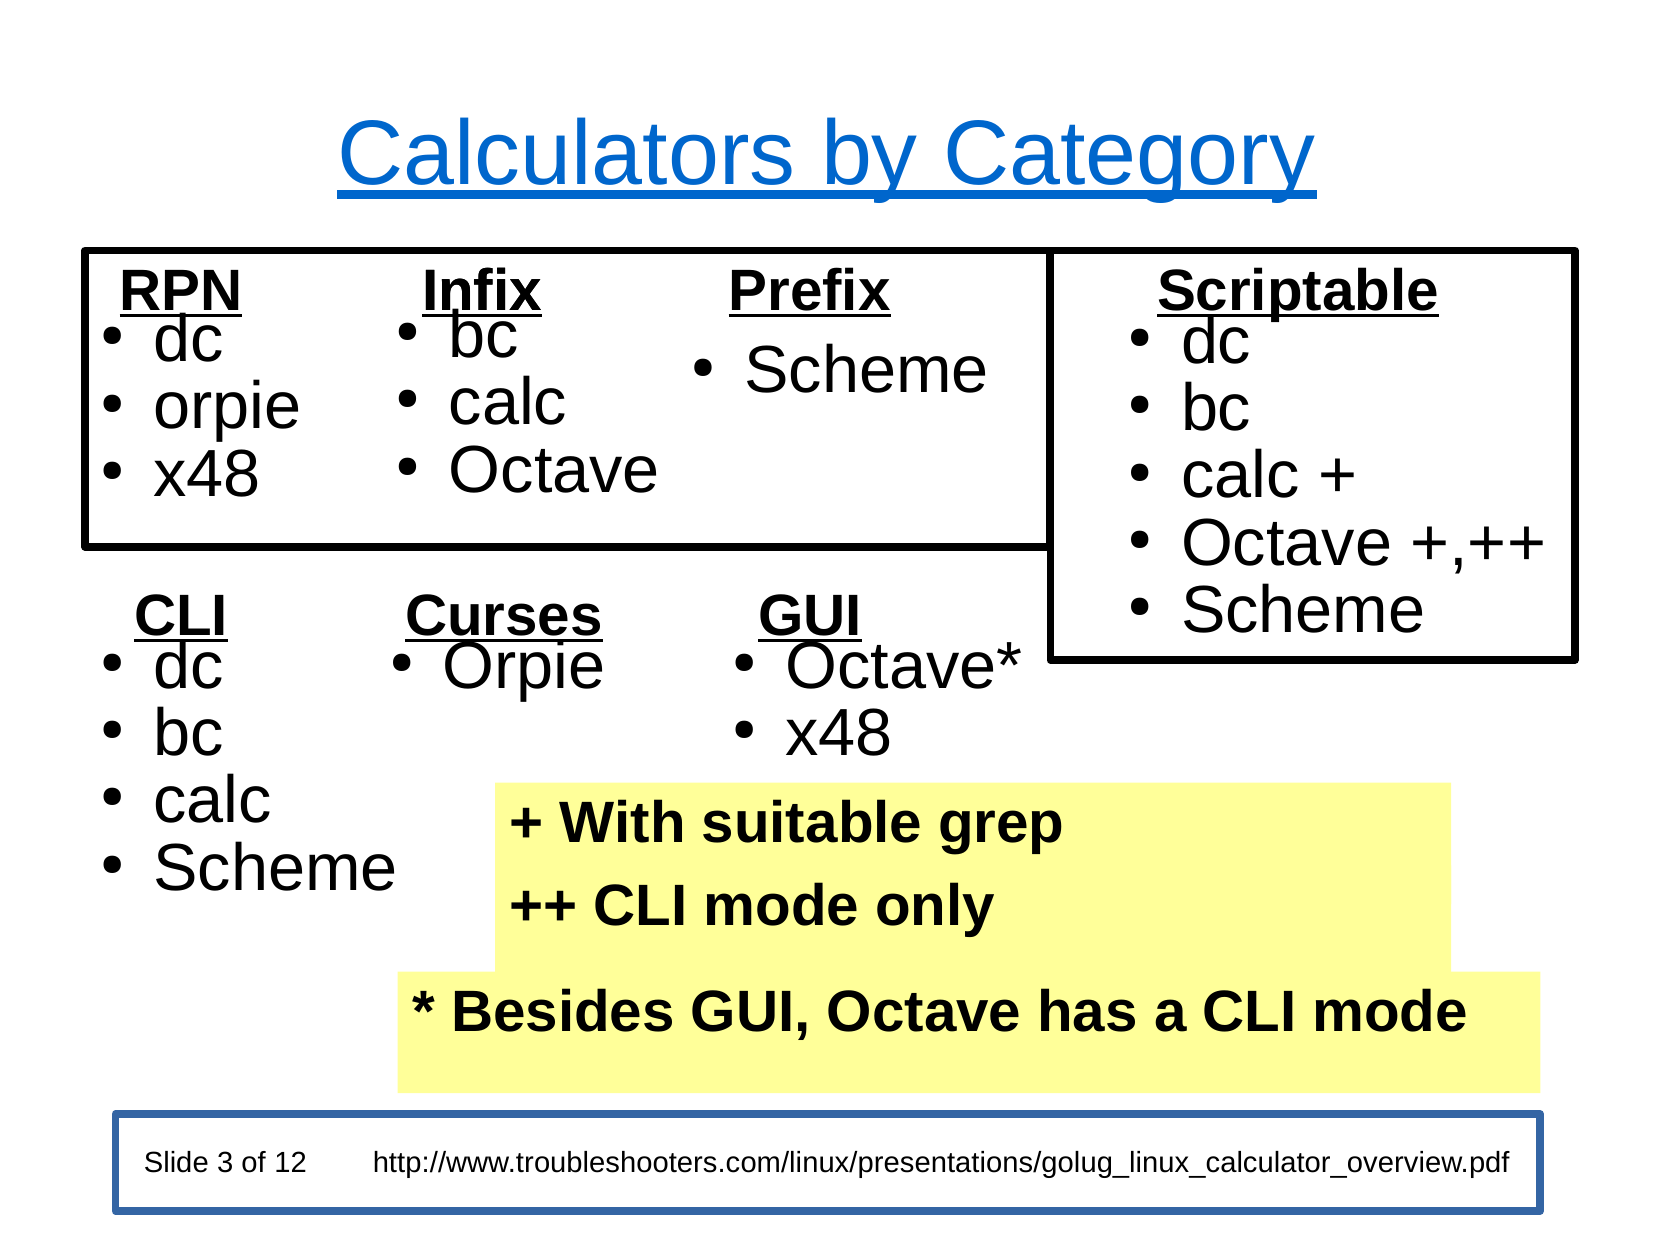

# Calculators by Category
RPN
Infix
Infix
Prefix
Scriptable
bc
calc
Octave
dc
orpie
x48
dc
bc
calc +
Octave +,++
Scheme
Scheme
CLI
Curses
GUI
dc
bc
calc
Scheme
Octave*
x48
Orpie
+ With suitable grep
++ CLI mode only
* Besides GUI, Octave has a CLI mode
Slide of 12 http://www.troubleshooters.com/linux/presentations/golug_linux_calculator_overview.pdf